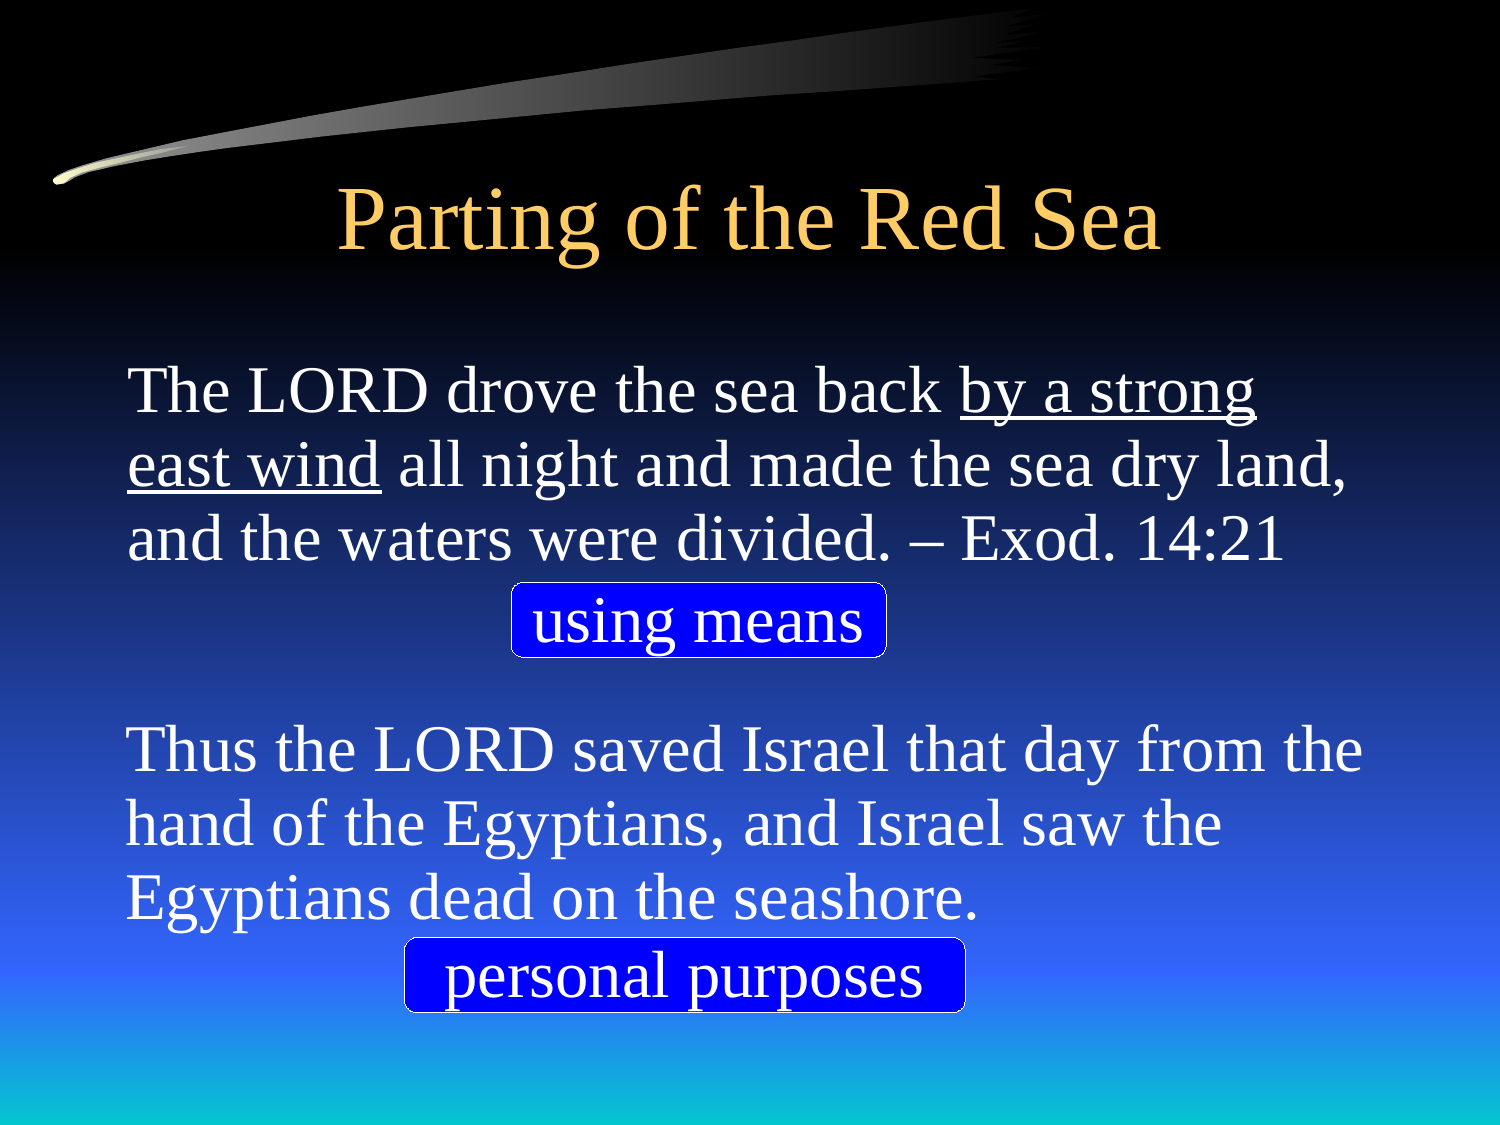

# Parting of the Red Sea
The Lord drove the sea back by a strong east wind all night and made the sea dry land, and the waters were divided. – Exod. 14:21
using means
Thus the Lord saved Israel that day from the hand of the Egyptians, and Israel saw the Egyptians dead on the seashore.
personal purposes